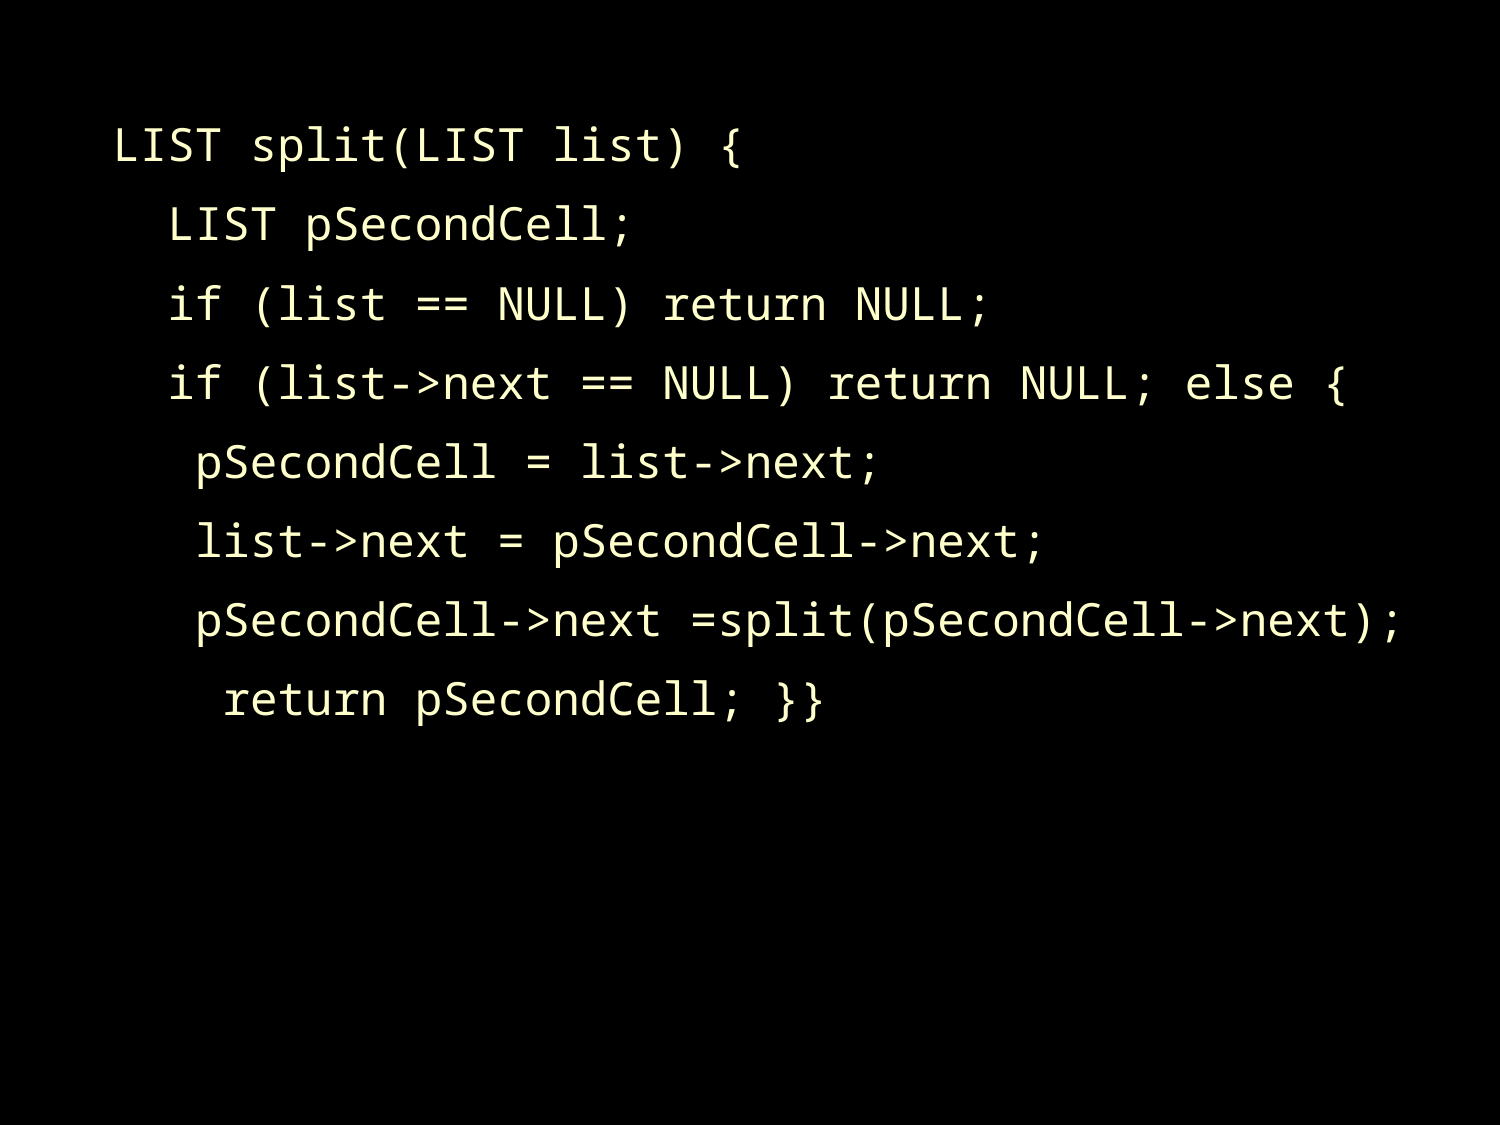

# LIST split(LIST list) {
 LIST pSecondCell;
 if (list == NULL) return NULL;
 if (list->next == NULL) return NULL; else {
 pSecondCell = list->next;
 list->next = pSecondCell->next;
 pSecondCell->next =split(pSecondCell->next);
 return pSecondCell; }}